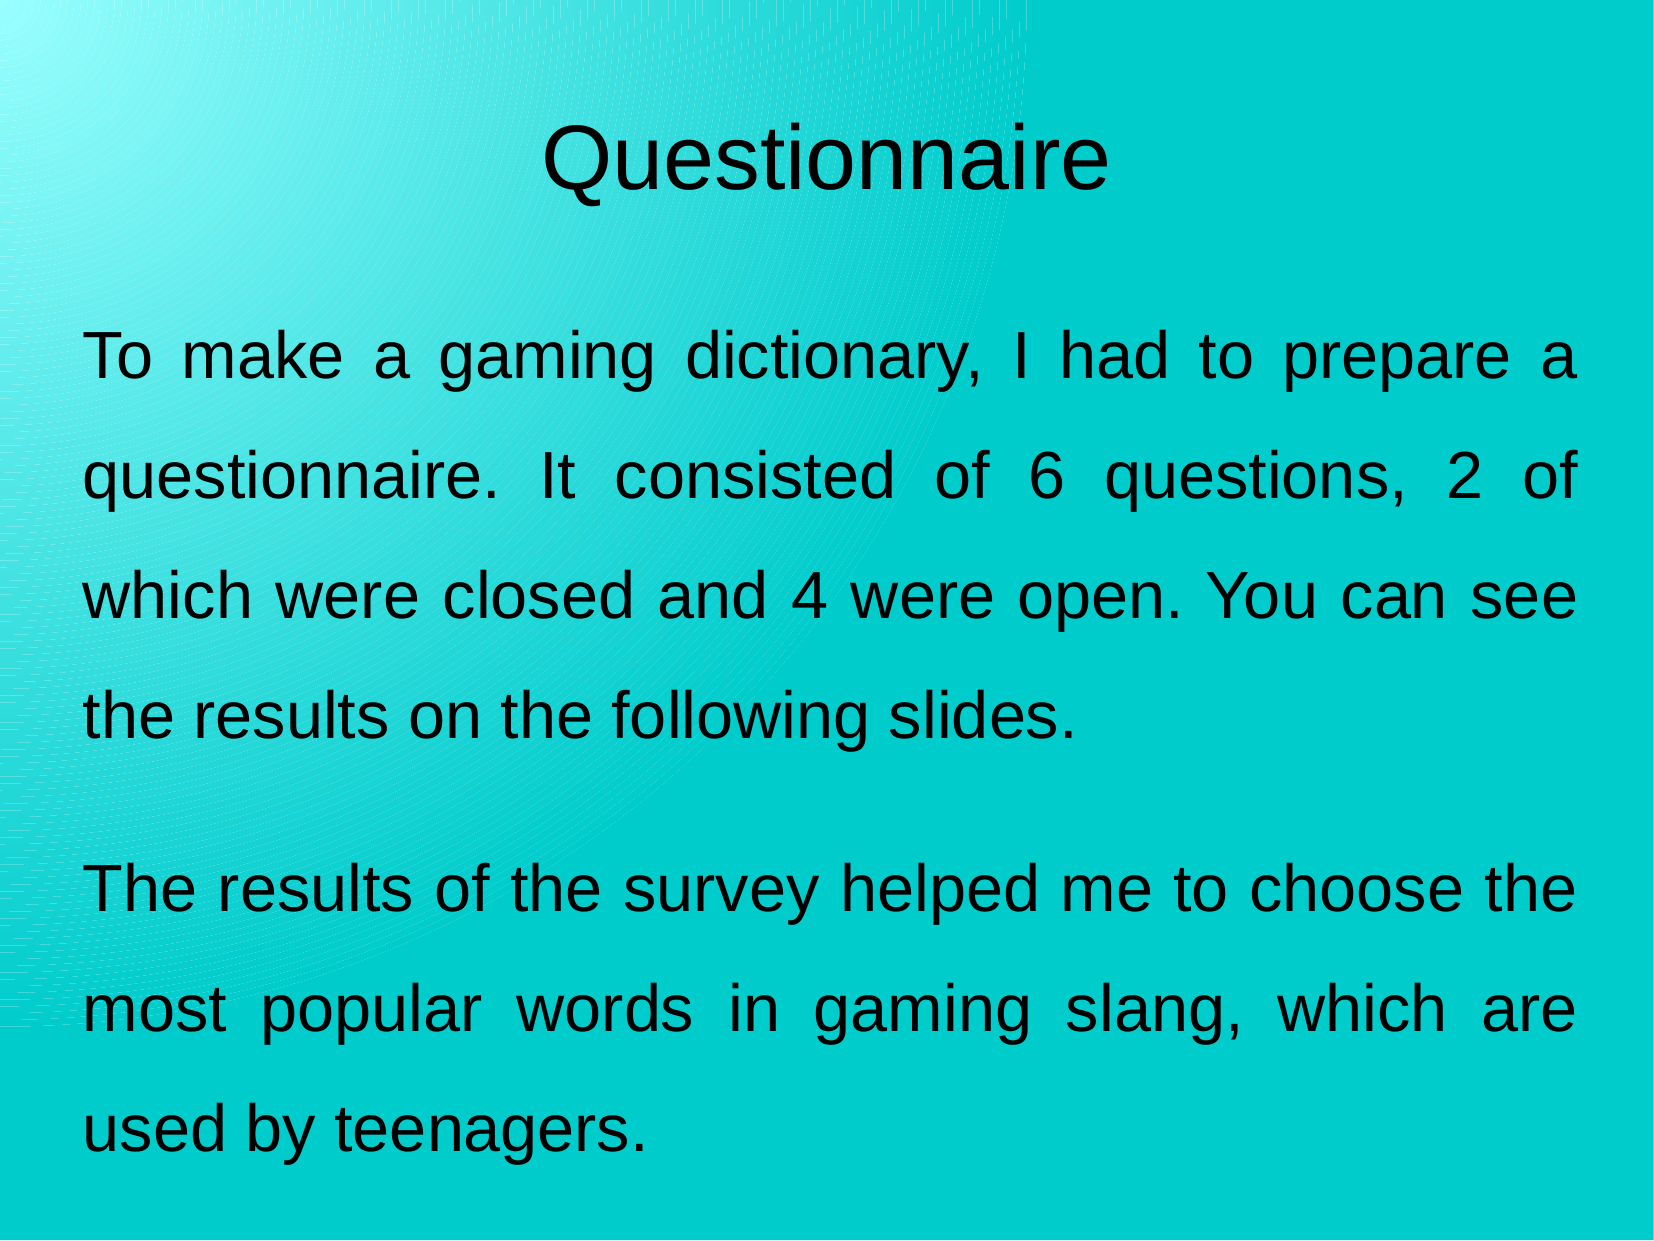

# Questionnaire
To make a gaming dictionary, I had to prepare a questionnaire. It consisted of 6 questions, 2 of which were closed and 4 were open. You can see the results on the following slides.
The results of the survey helped me to choose the most popular words in gaming slang, which are used by teenagers.